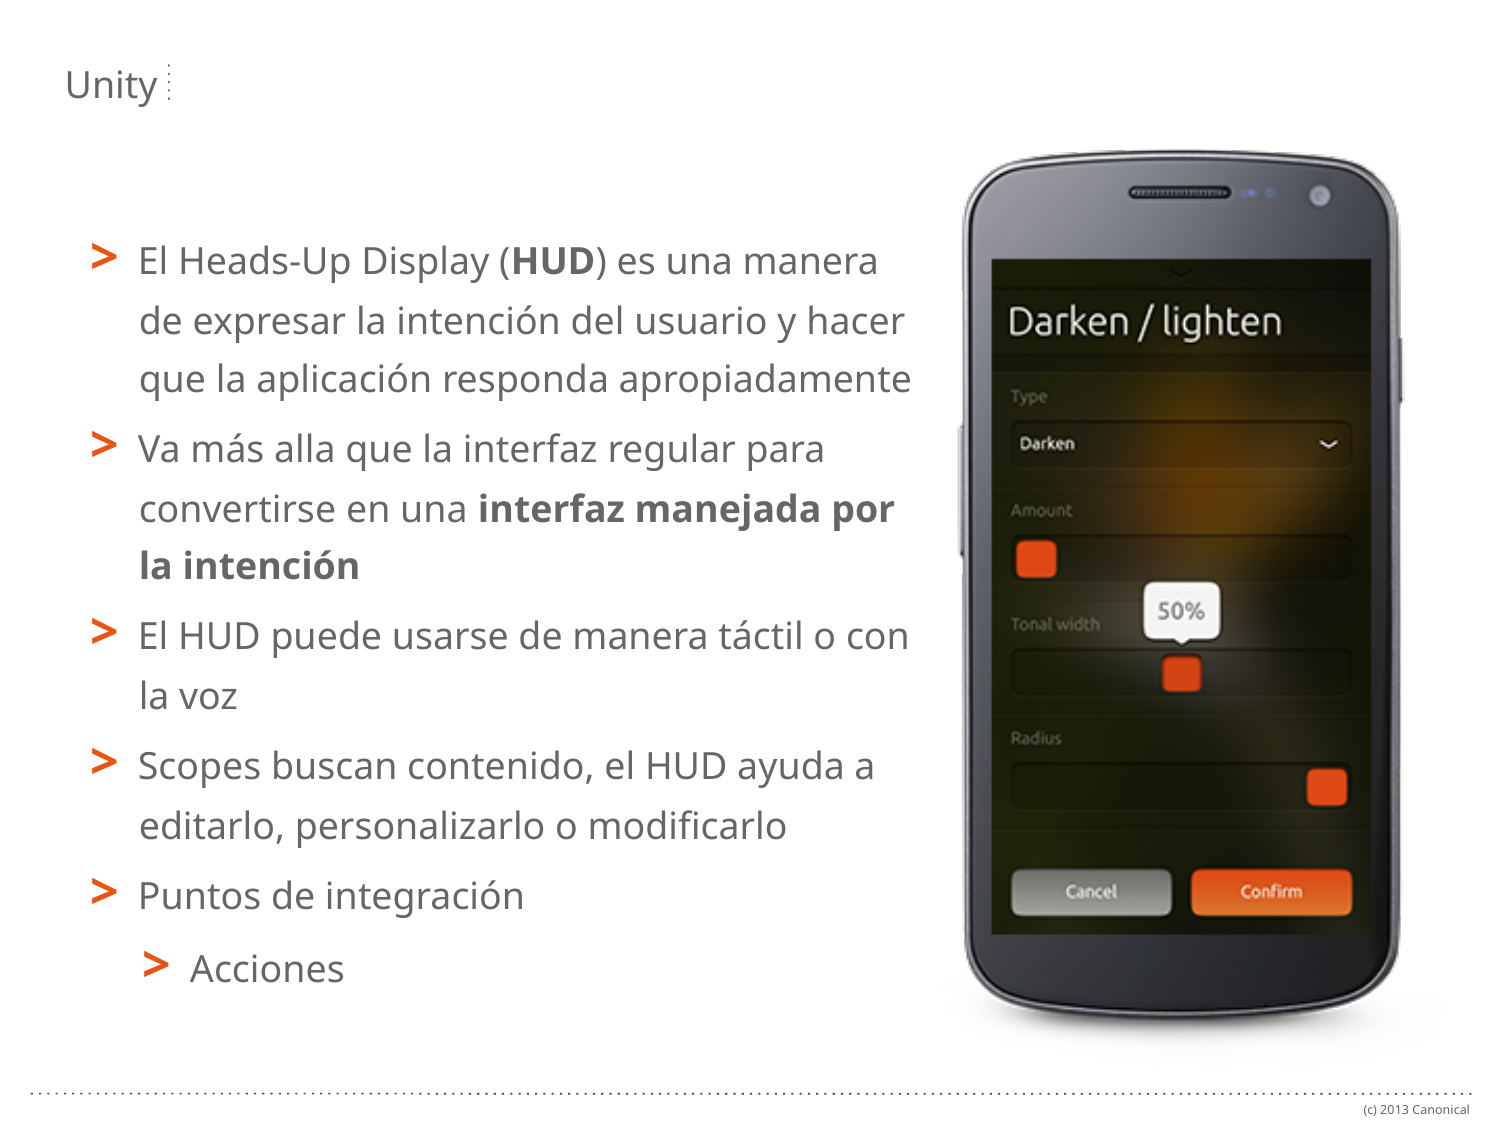

Unity
# > El Heads-Up Display (HUD) es una manera
 de expresar la intención del usuario y hacer
 que la aplicación responda apropiadamente
> Va más alla que la interfaz regular para
 convertirse en una interfaz manejada por
 la intención
> El HUD puede usarse de manera táctil o con
 la voz
> Scopes buscan contenido, el HUD ayuda a
 editarlo, personalizarlo o modificarlo
> Puntos de integración
 > Acciones
(c) 2013 Canonical